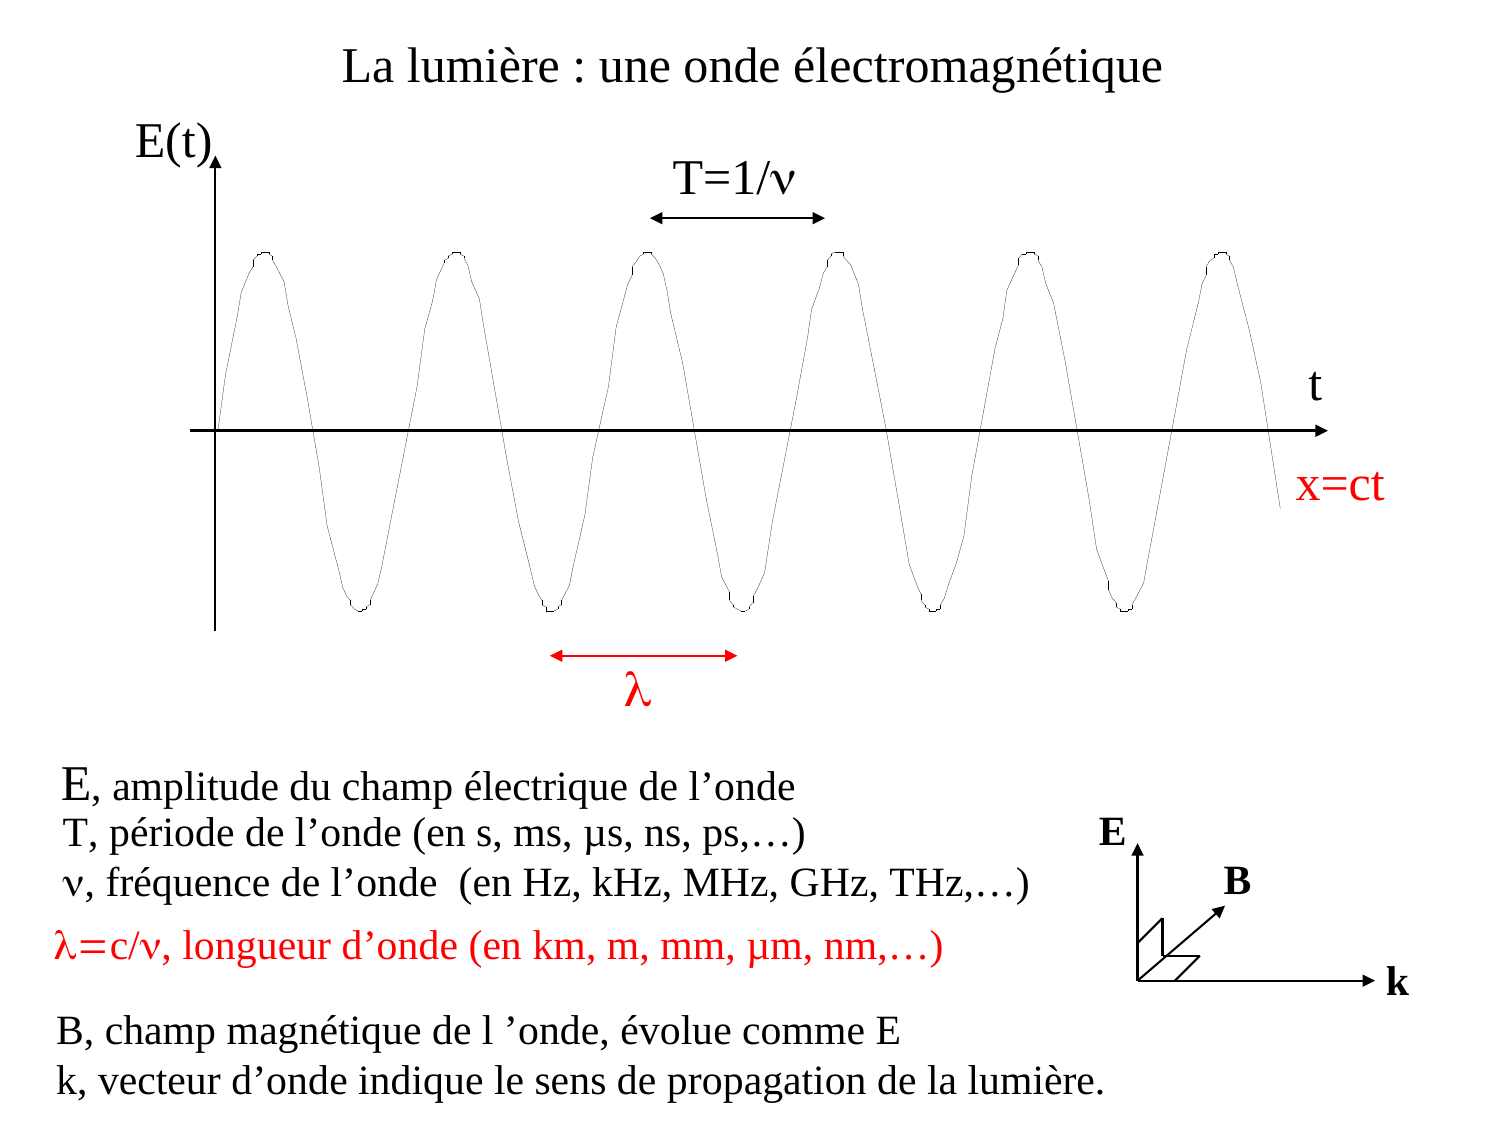

La lumière : une onde électromagnétique
E(t)
t
E, amplitude du champ électrique de l’onde
T=1/
T, période de l’onde (en s, ms, µs, ns, ps,…)
, fréquence de l’onde (en Hz, kHz, MHz, GHz, THz,…)
x=ct

c/, longueur d’onde (en km, m, mm, µm, nm,…)
E
B
k
B, champ magnétique de l ’onde, évolue comme E
k, vecteur d’onde indique le sens de propagation de la lumière.